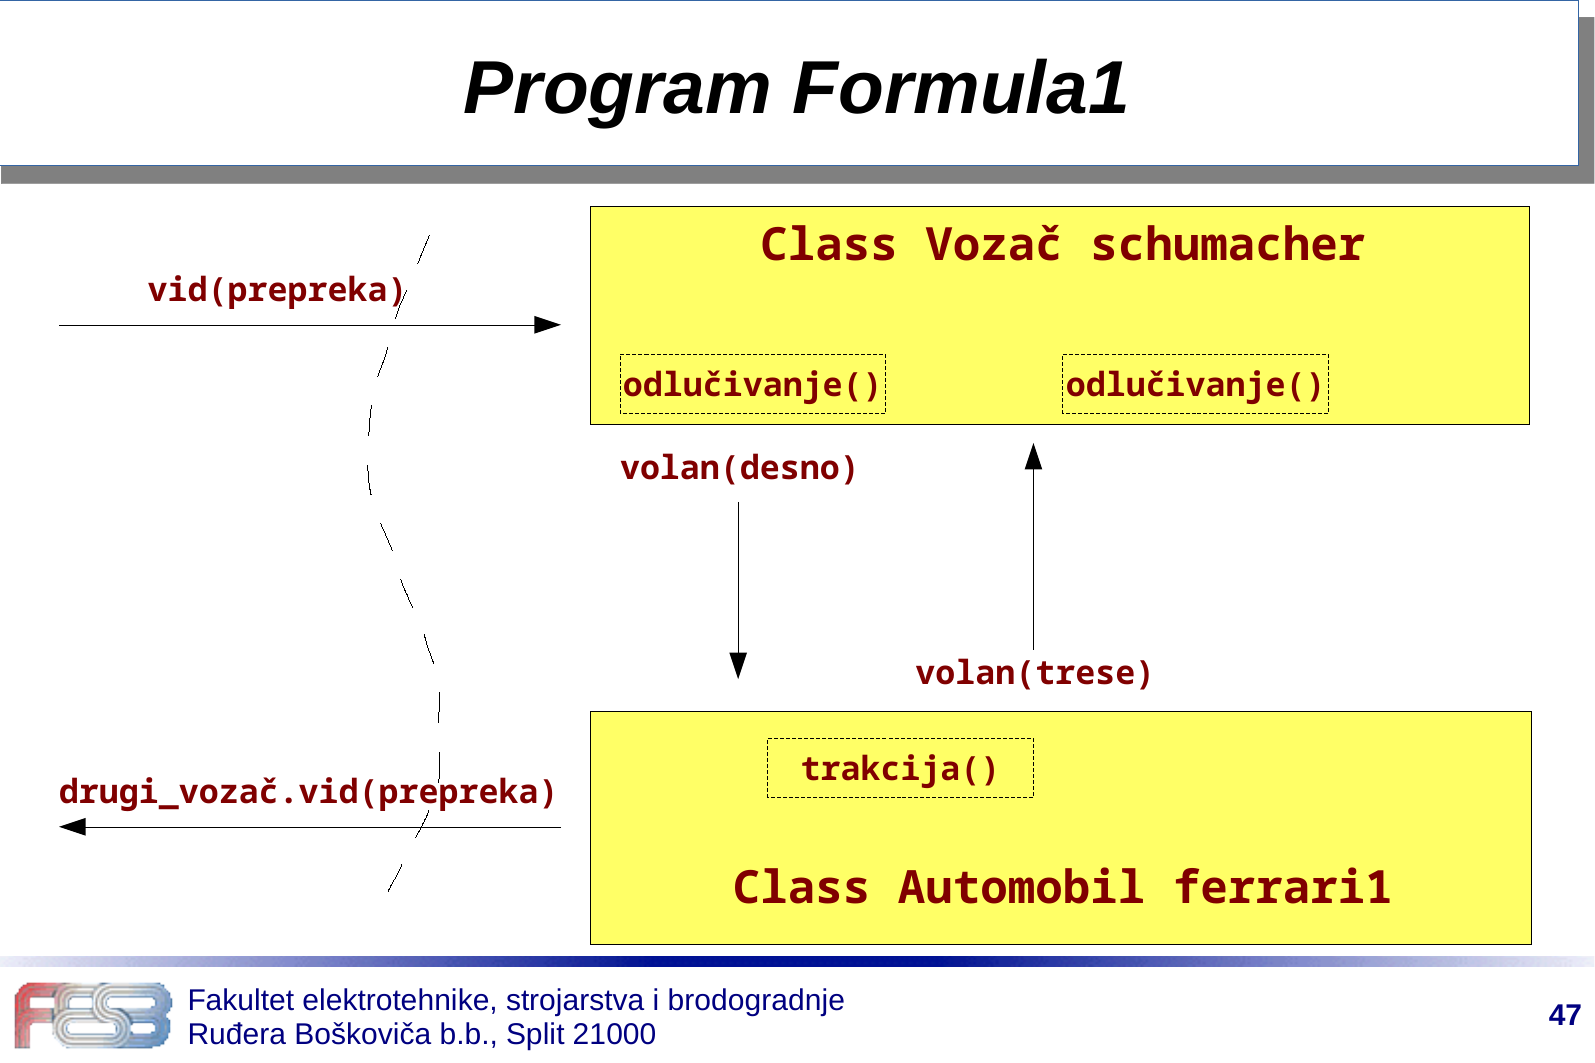

# Program Formula1
Class Vozač schumacher
vid(prepreka)
odlučivanje()
odlučivanje()
volan(desno)
volan(trese)
trakcija()
drugi_vozač.vid(prepreka)
Class Automobil ferrari1